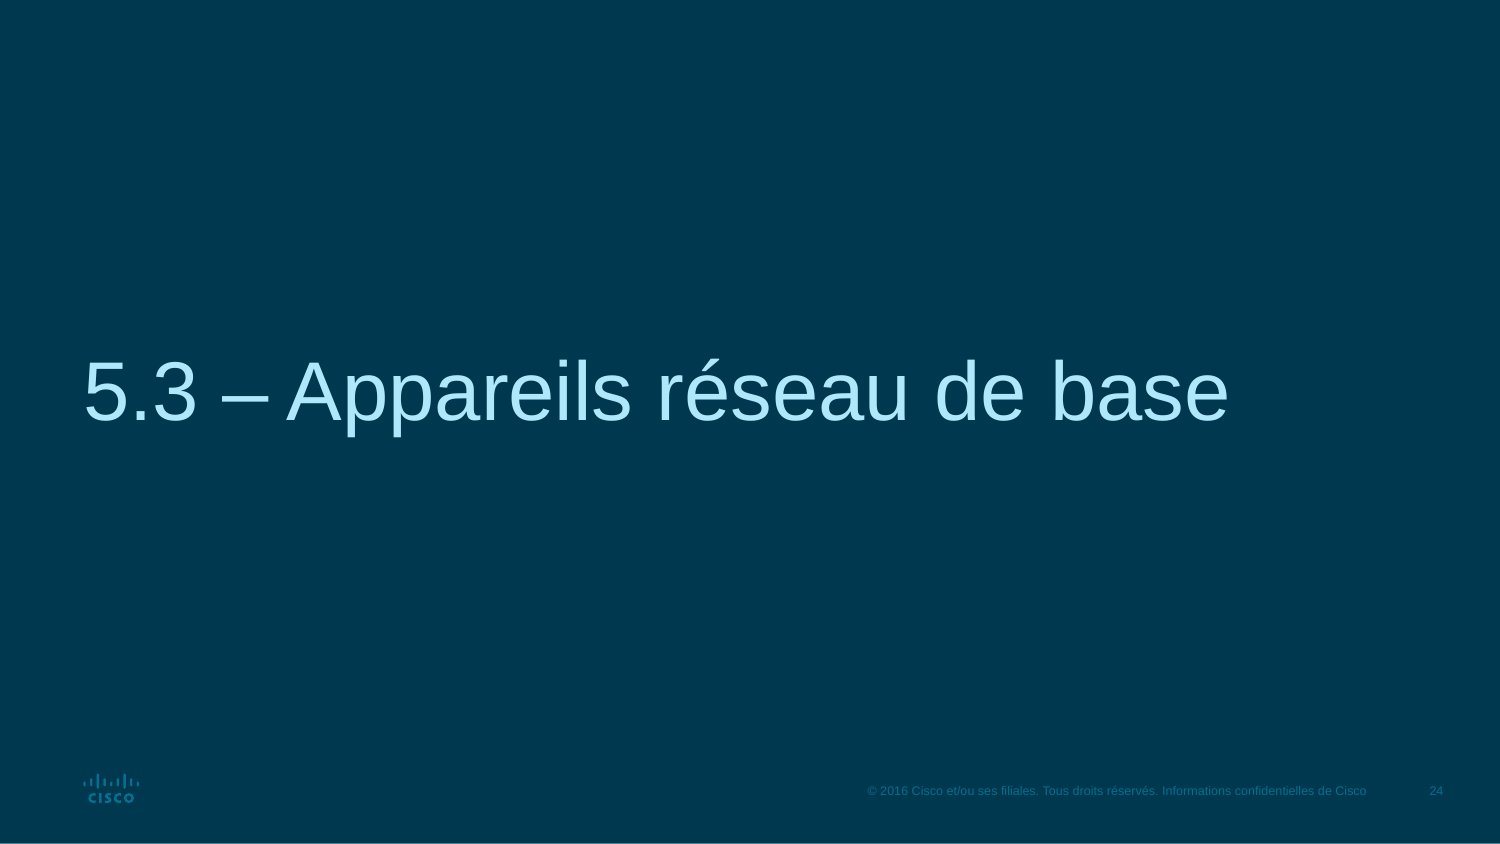

# 5.3 – Appareils réseau de base